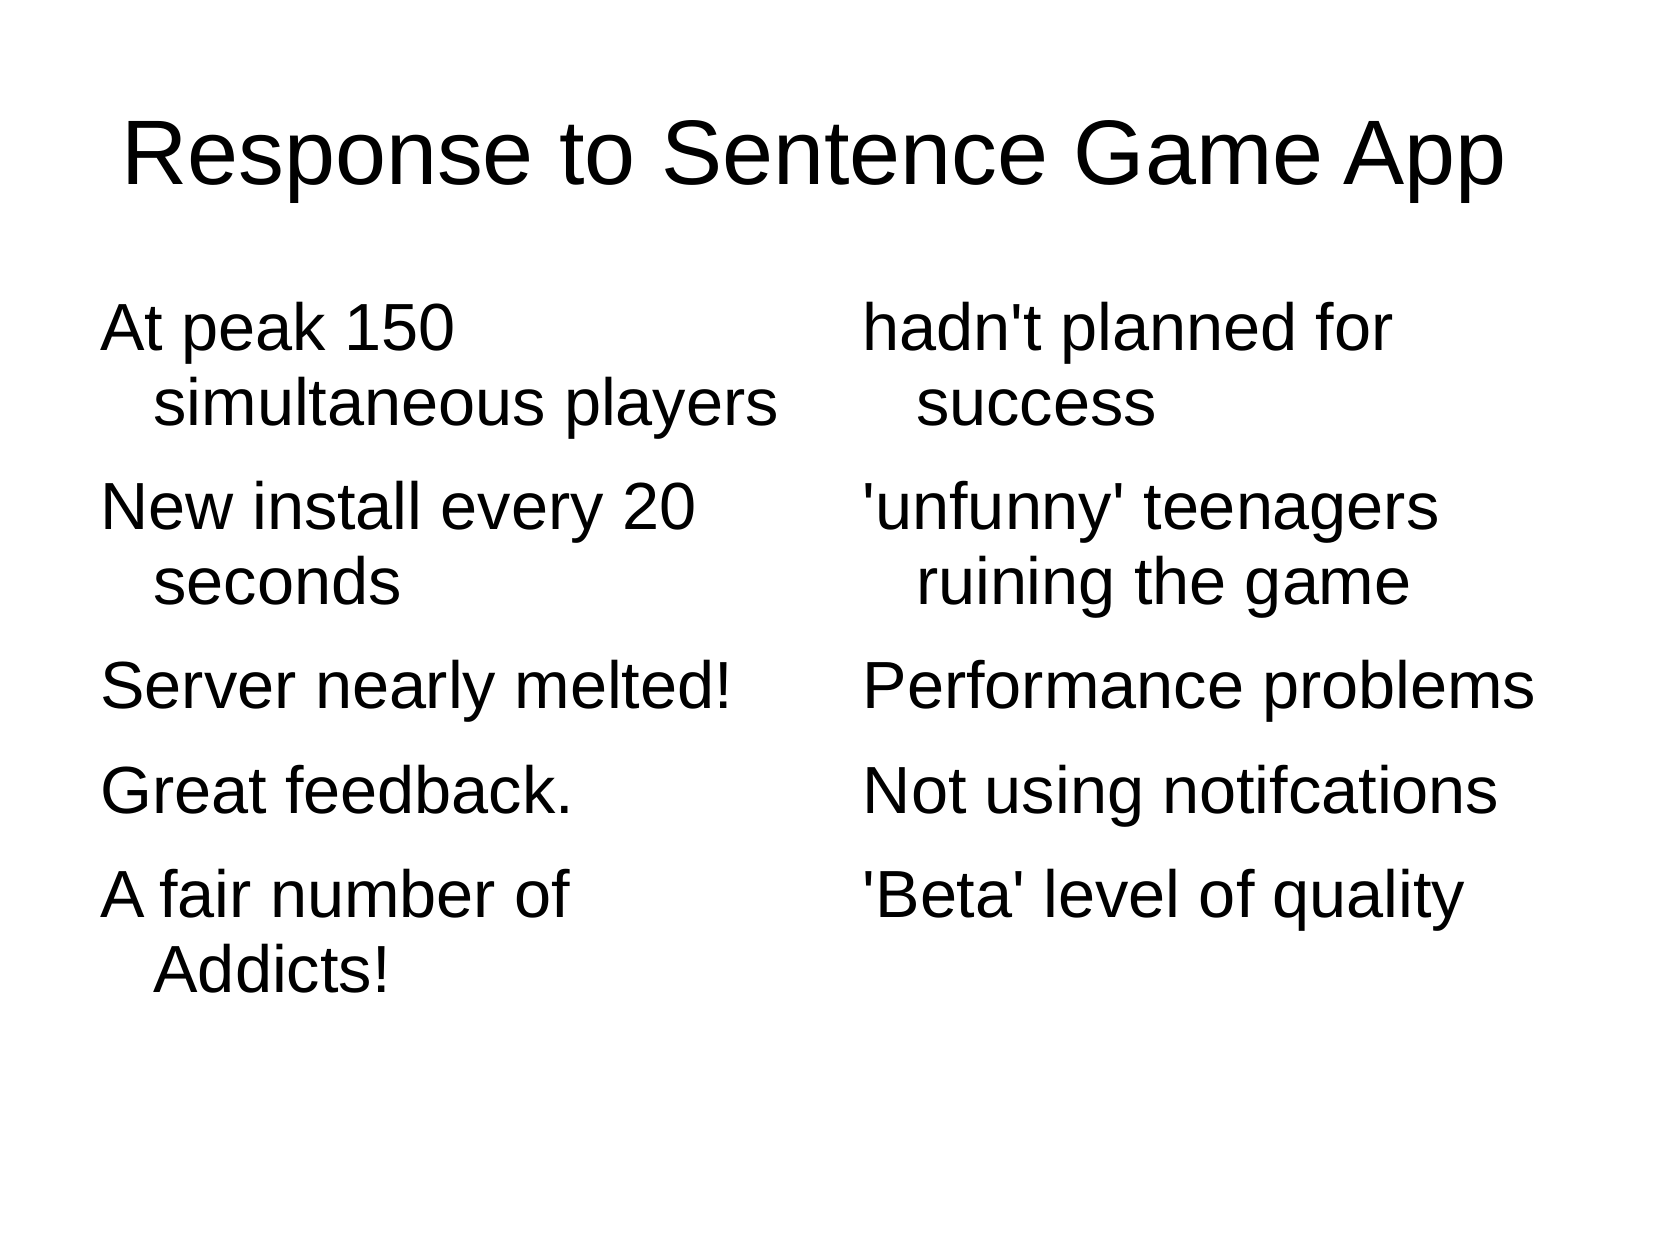

# Response to Sentence Game App
At peak 150 simultaneous players
New install every 20 seconds
Server nearly melted!
Great feedback.
A fair number of Addicts!
hadn't planned for success
'unfunny' teenagers ruining the game
Performance problems
Not using notifcations
'Beta' level of quality